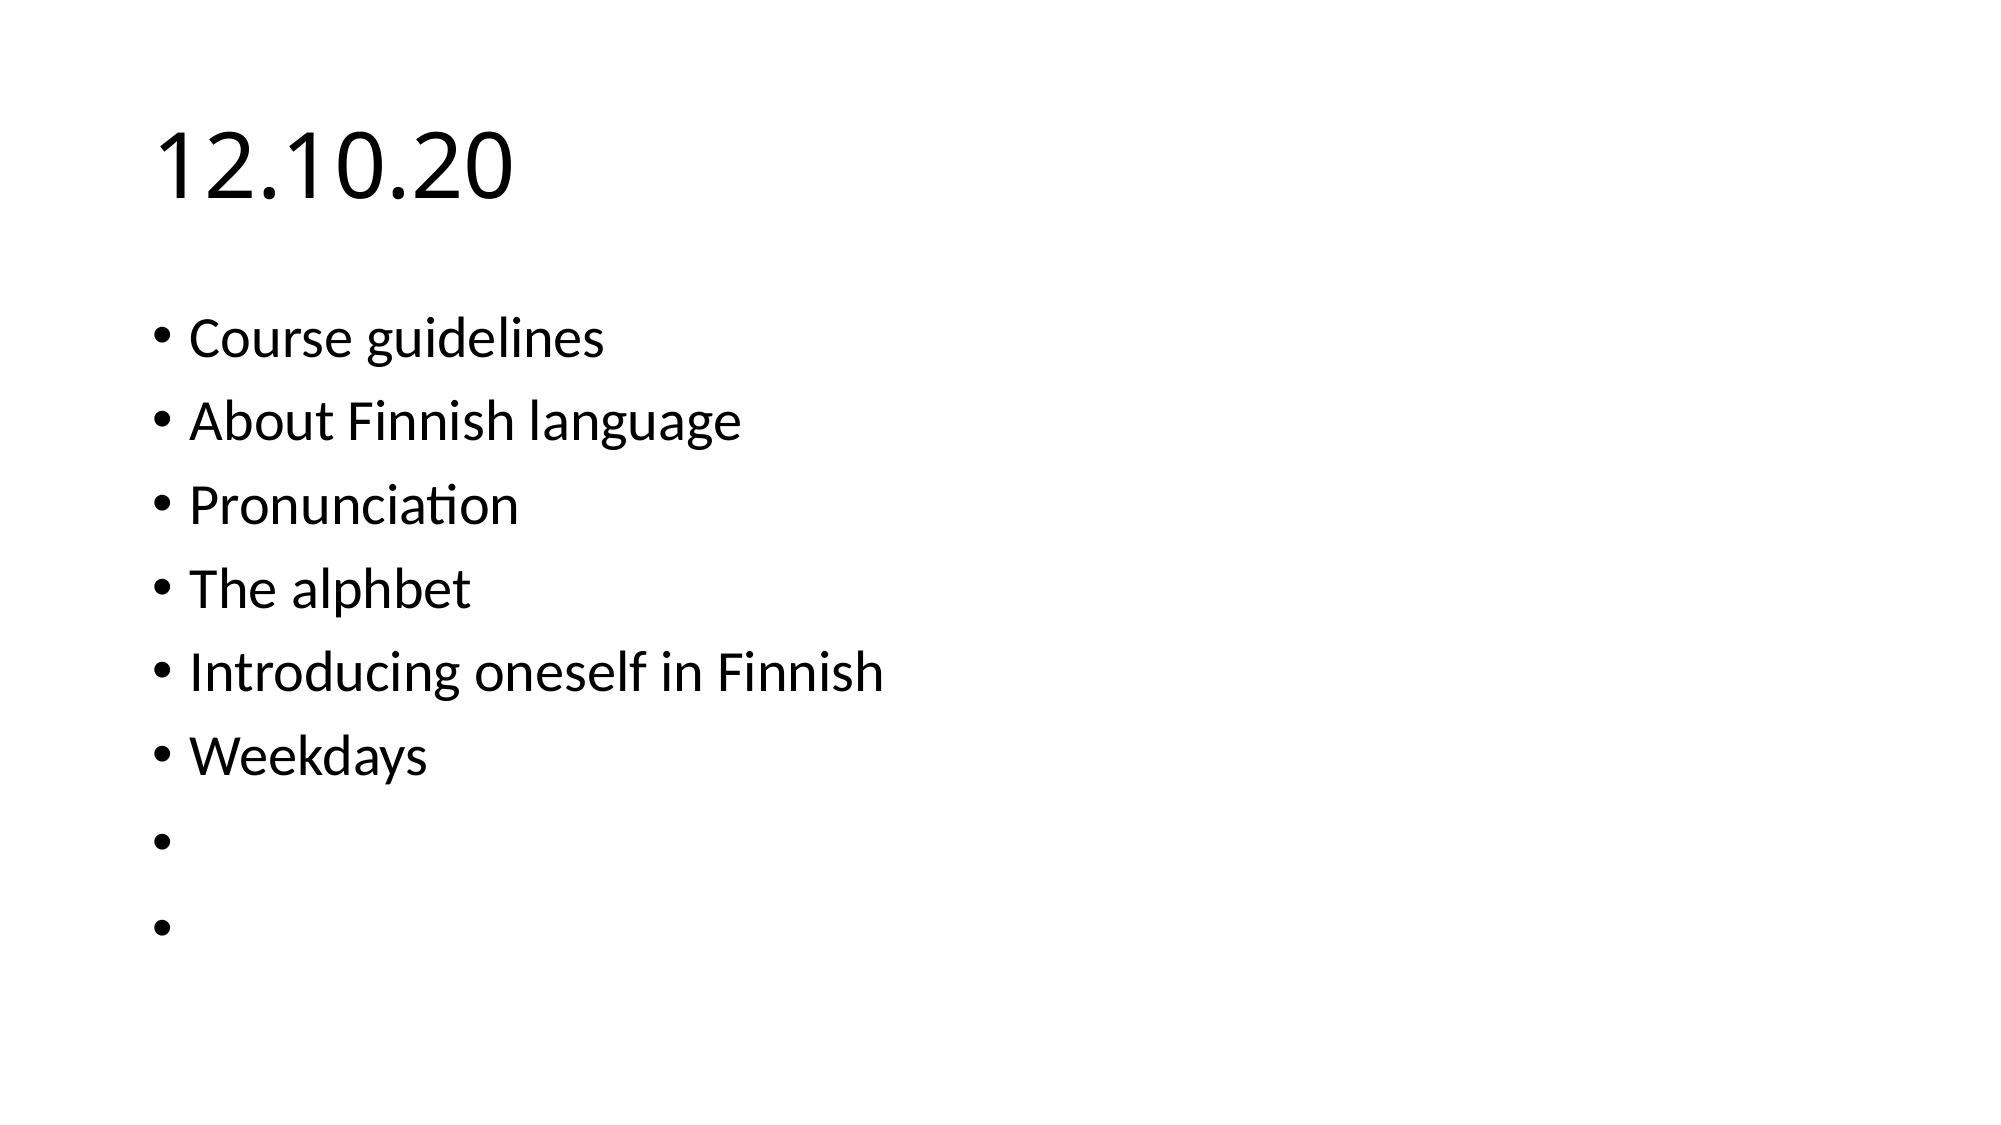

# 12.10.20
Course guidelines
About Finnish language
Pronunciation
The alphbet
Introducing oneself in Finnish
Weekdays